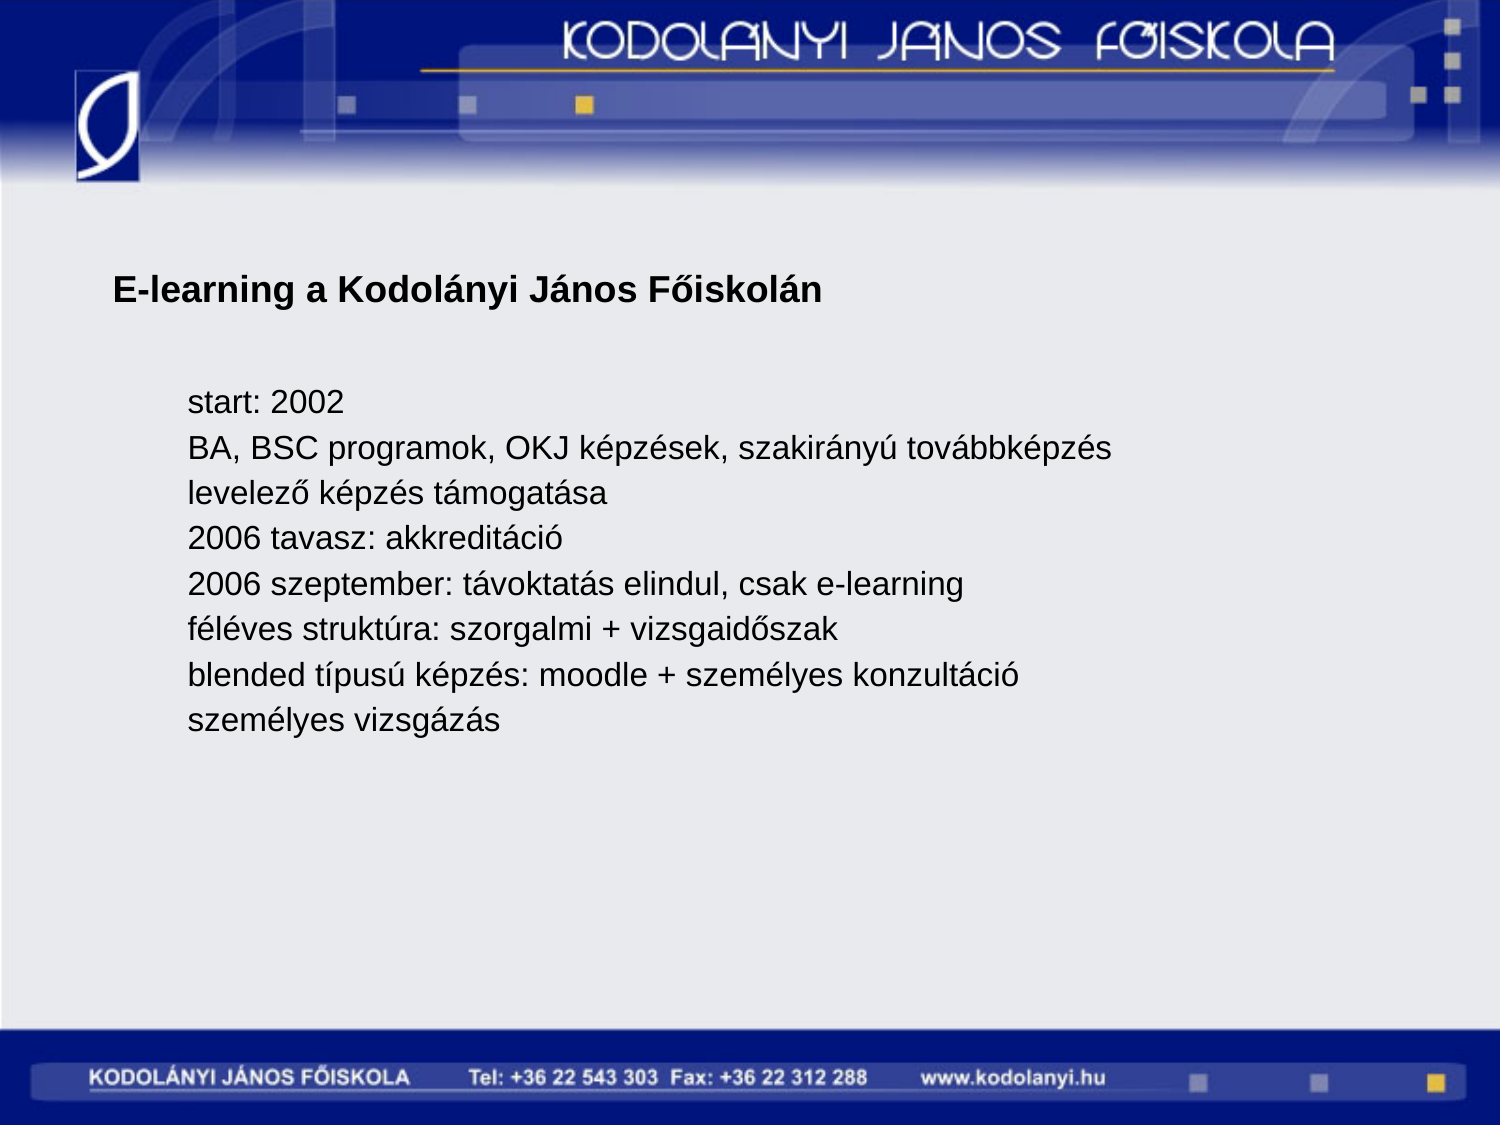

E-learning a Kodolányi János Főiskolán
# start: 2002
BA, BSC programok, OKJ képzések, szakirányú továbbképzés
levelező képzés támogatása
2006 tavasz: akkreditáció
2006 szeptember: távoktatás elindul, csak e-learning
féléves struktúra: szorgalmi + vizsgaidőszak
blended típusú képzés: moodle + személyes konzultáció
személyes vizsgázás